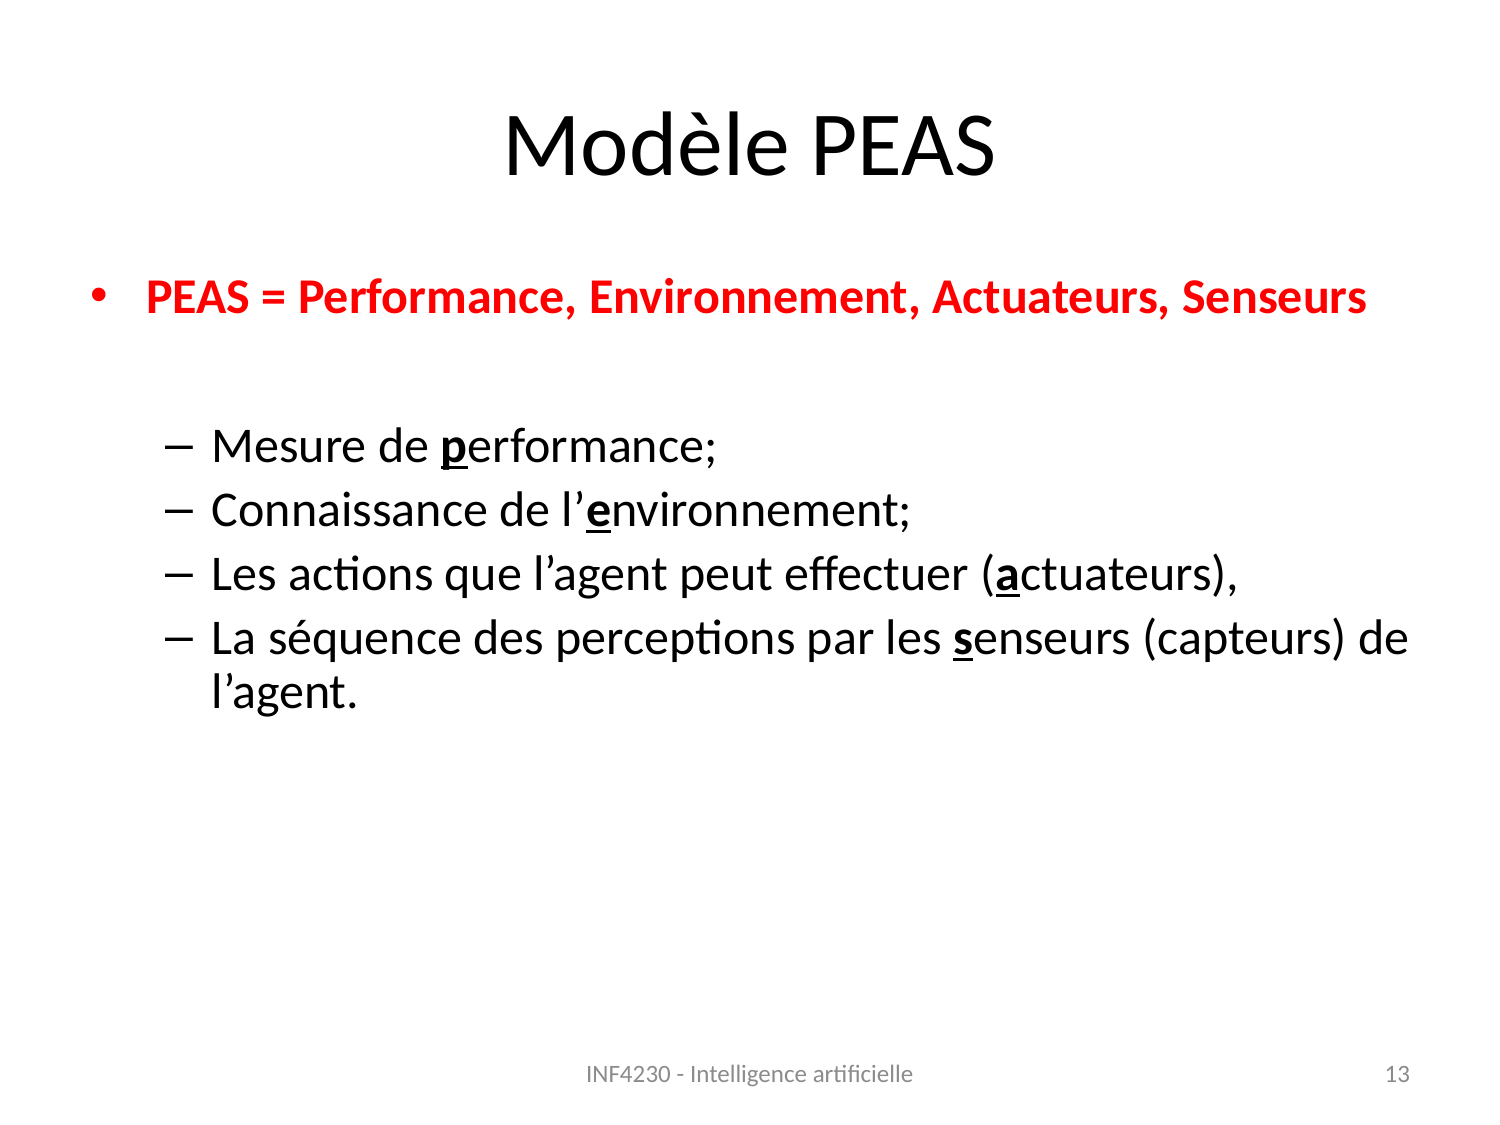

# Modèle PEAS
PEAS = Performance, Environnement, Actuateurs, Senseurs
Mesure de performance;
Connaissance de l’environnement;
Les actions que l’agent peut effectuer (actuateurs),
La séquence des perceptions par les senseurs (capteurs) de l’agent.
INF4230 - Intelligence artificielle